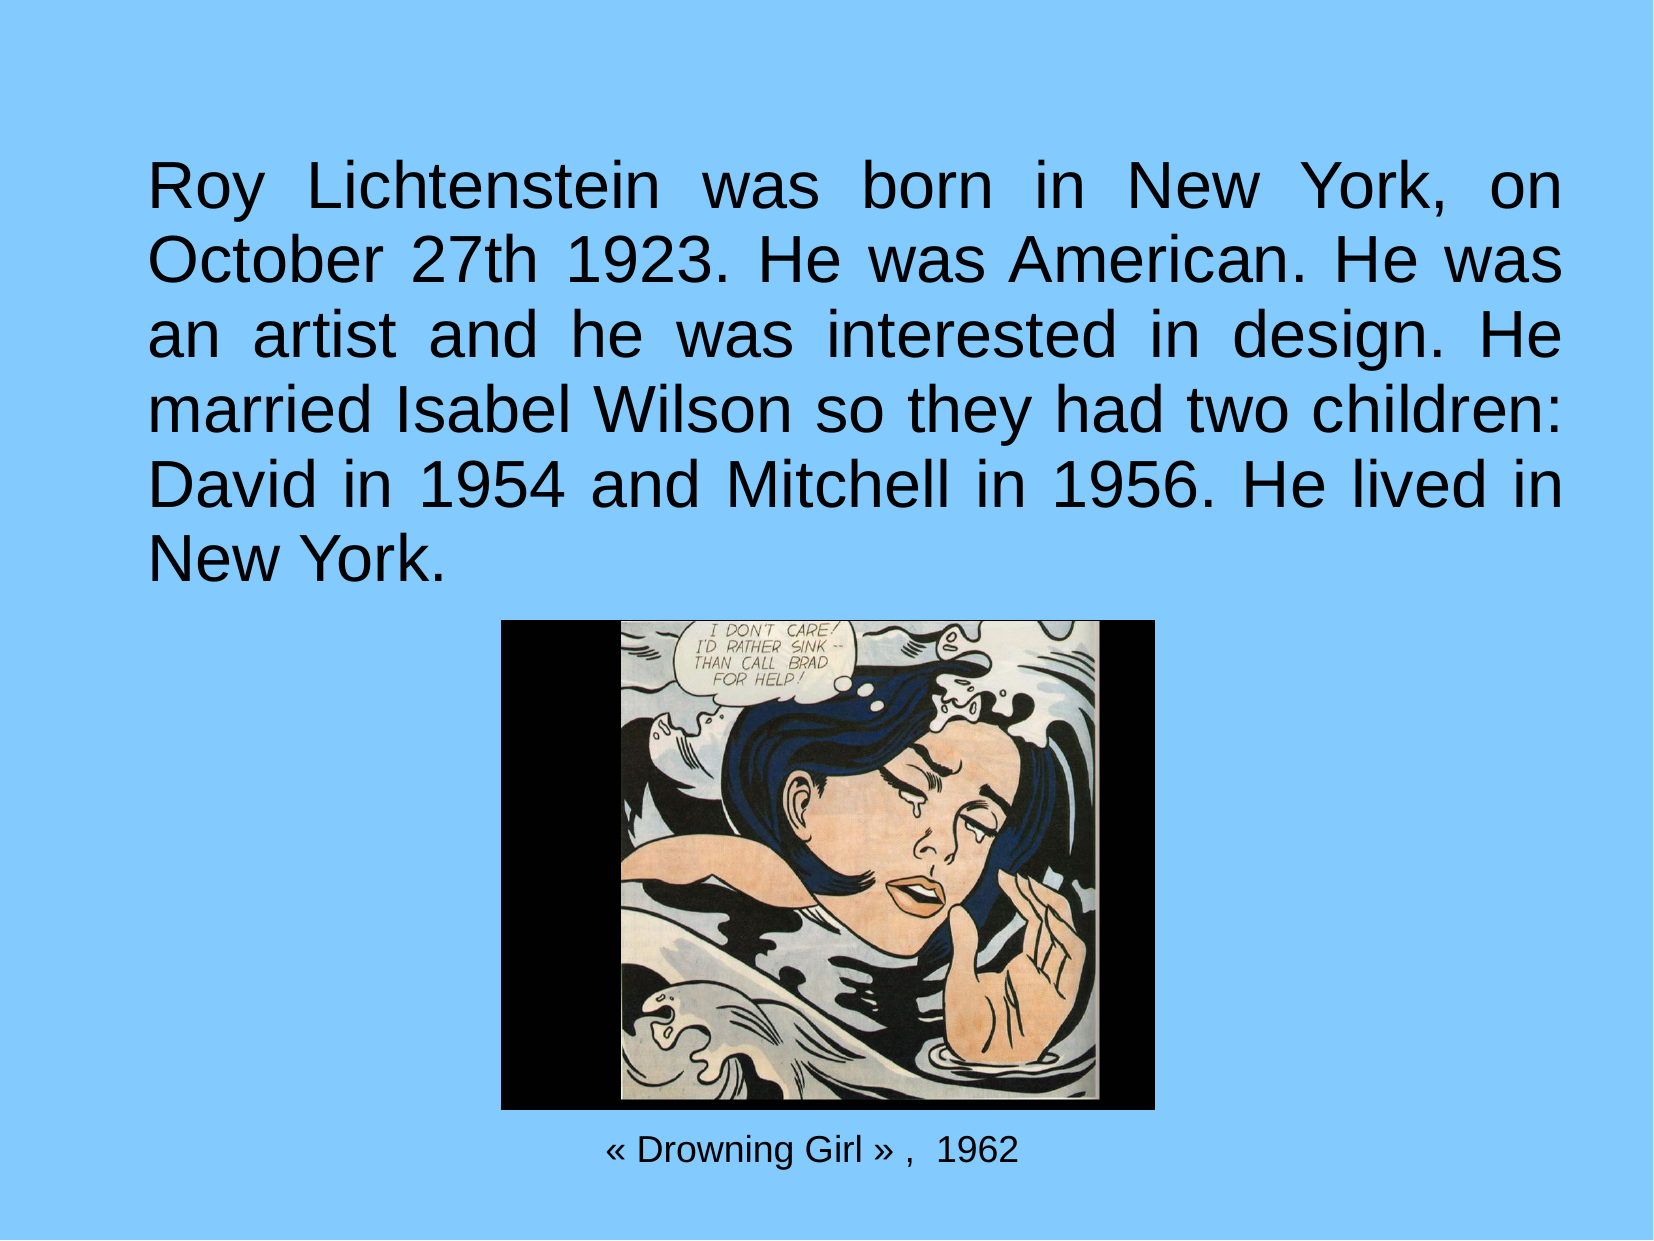

# Roy Lichtenstein was born in New York, on October 27th 1923. He was American. He was an artist and he was interested in design. He married Isabel Wilson so they had two children: David in 1954 and Mitchell in 1956. He lived in New York.
« Drowning Girl » , 1962